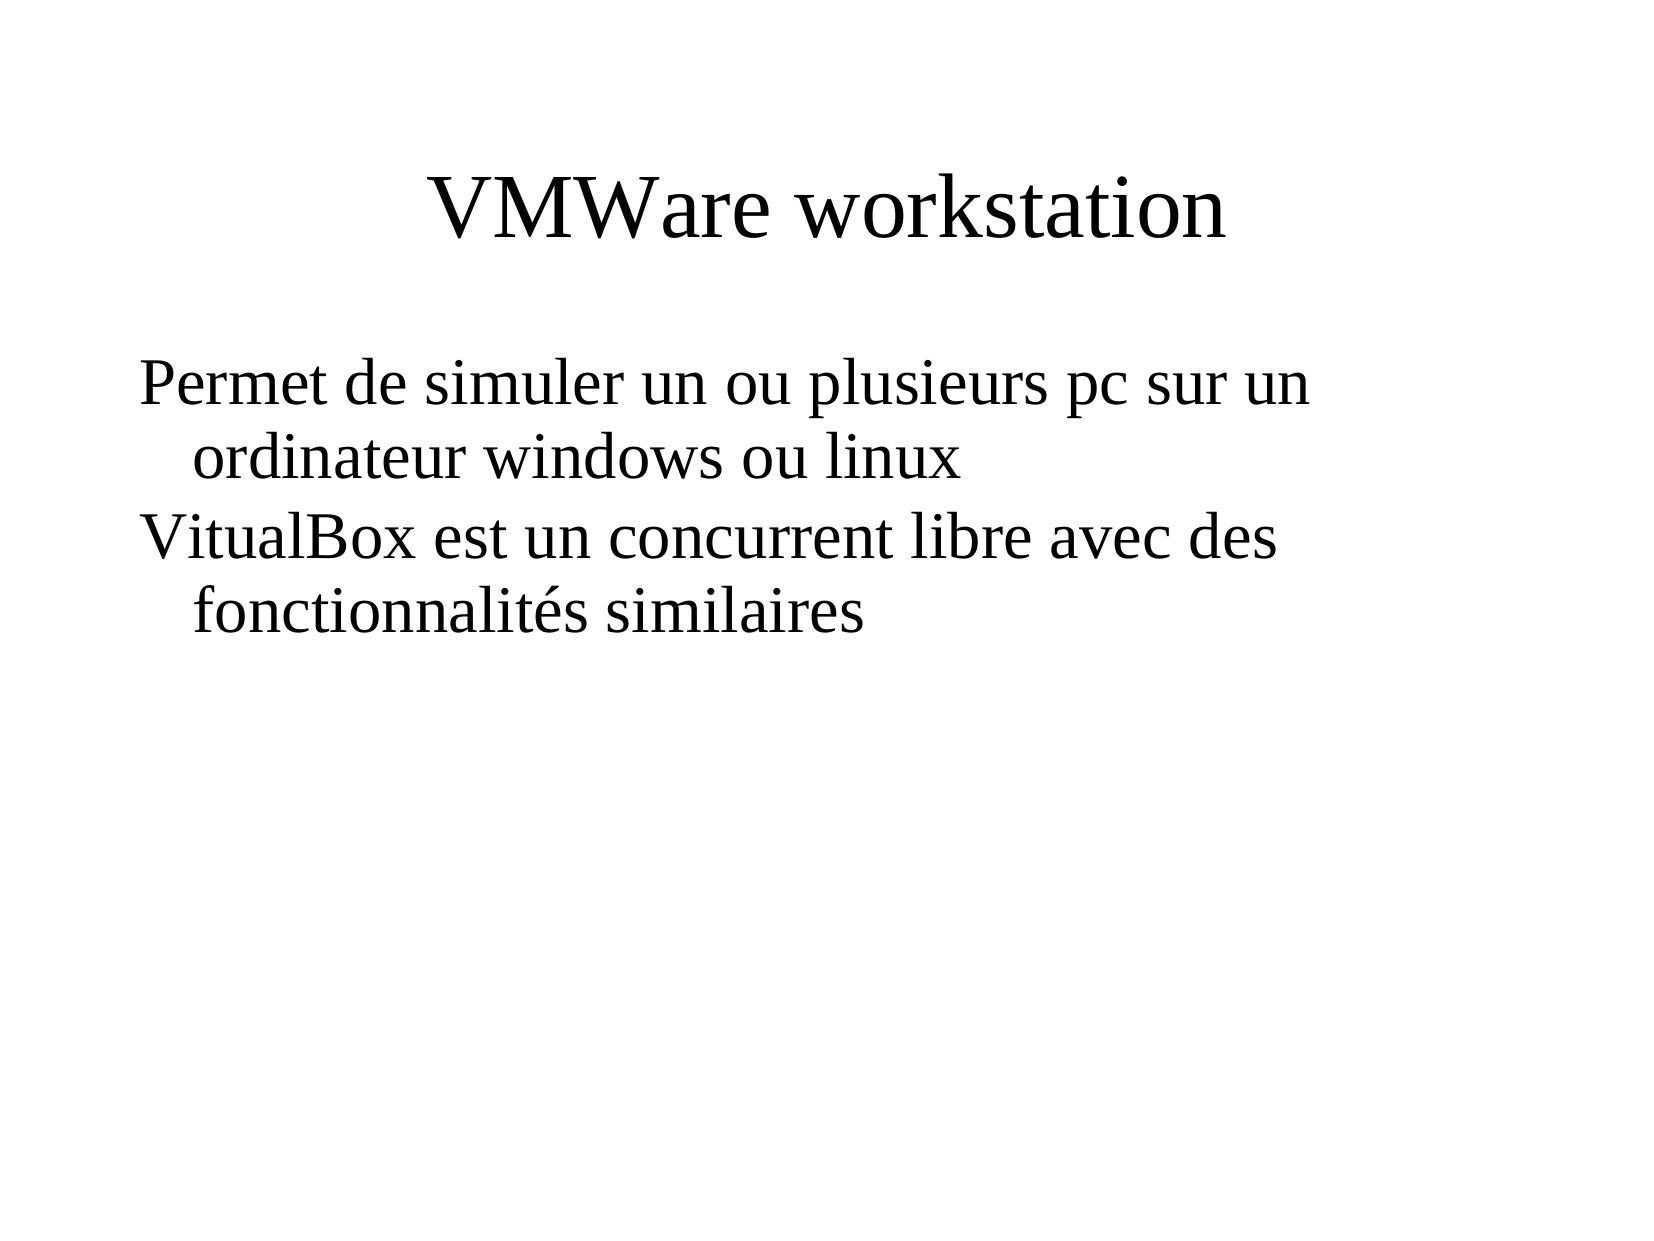

# VMWare workstation
Permet de simuler un ou plusieurs pc sur un ordinateur windows ou linux
VitualBox est un concurrent libre avec des fonctionnalités similaires